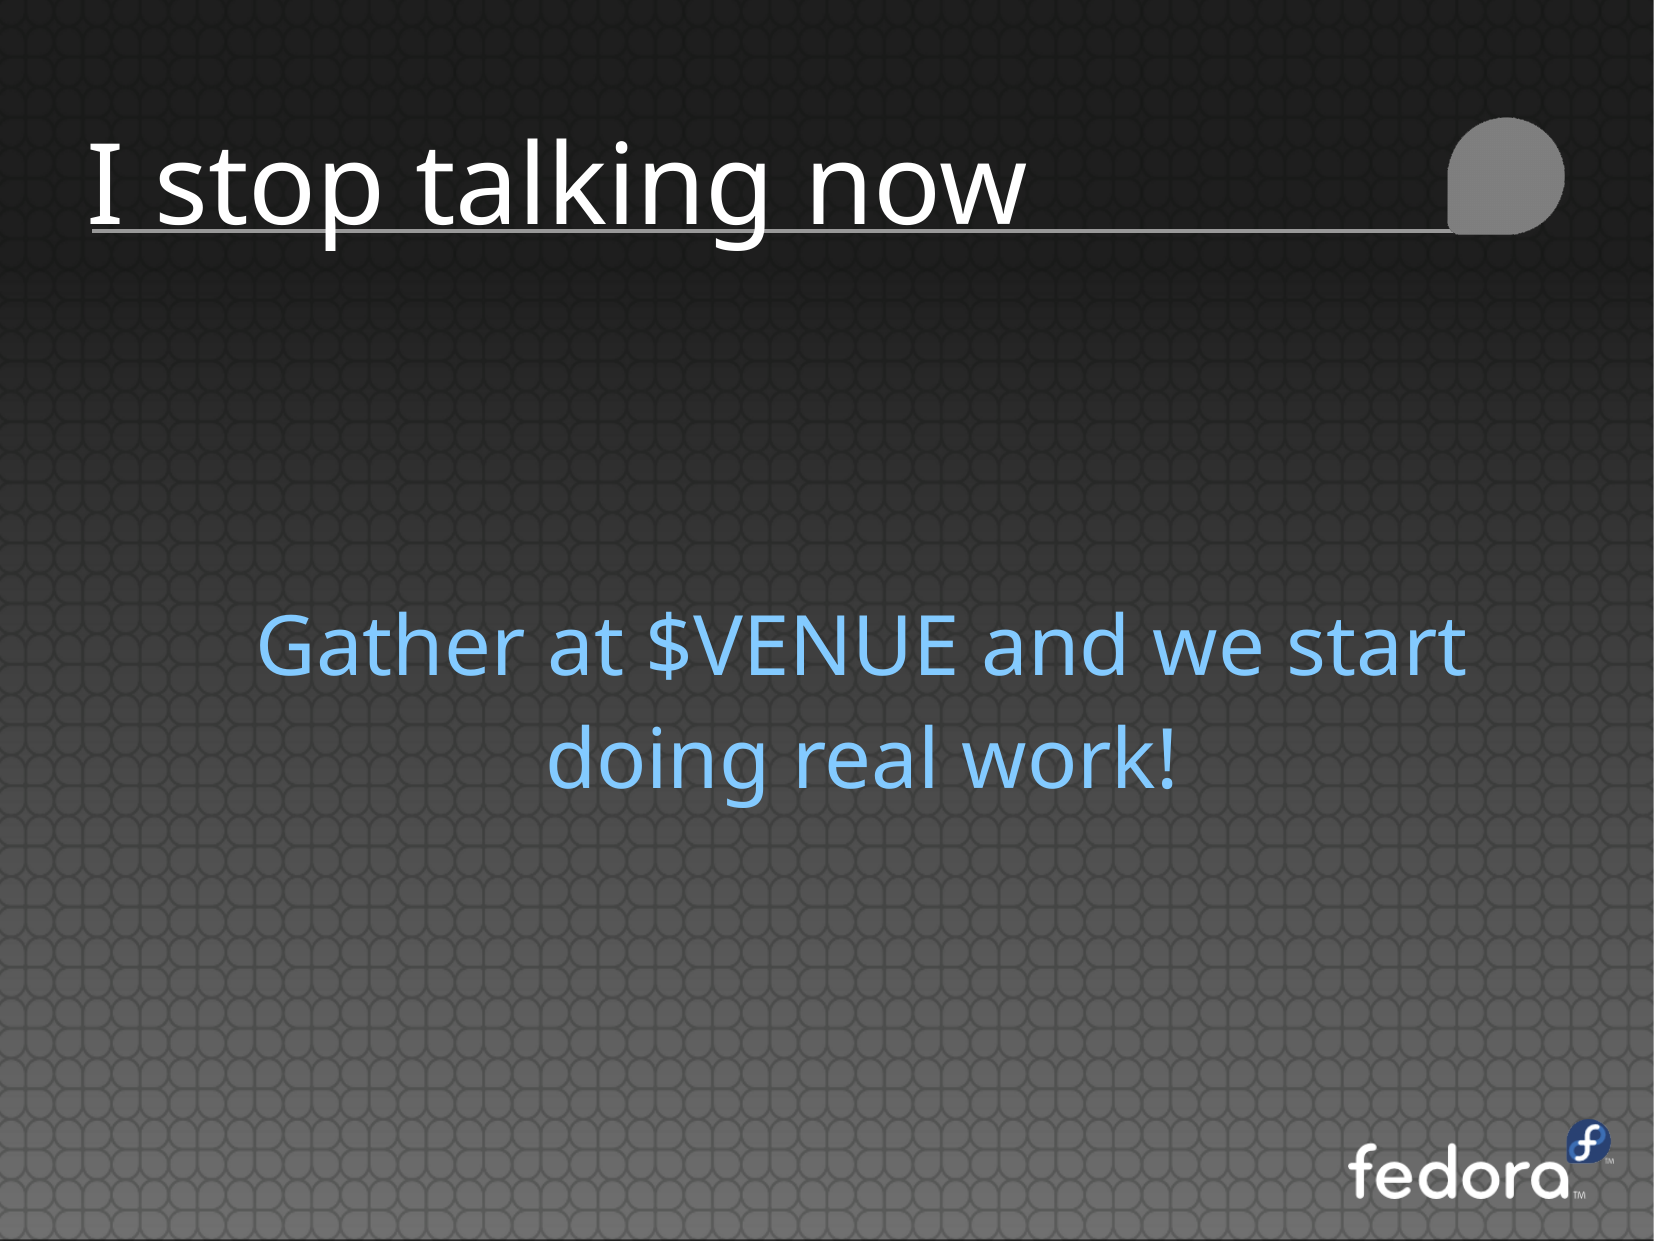

# I stop talking now
Gather at $VENUE and we start doing real work!